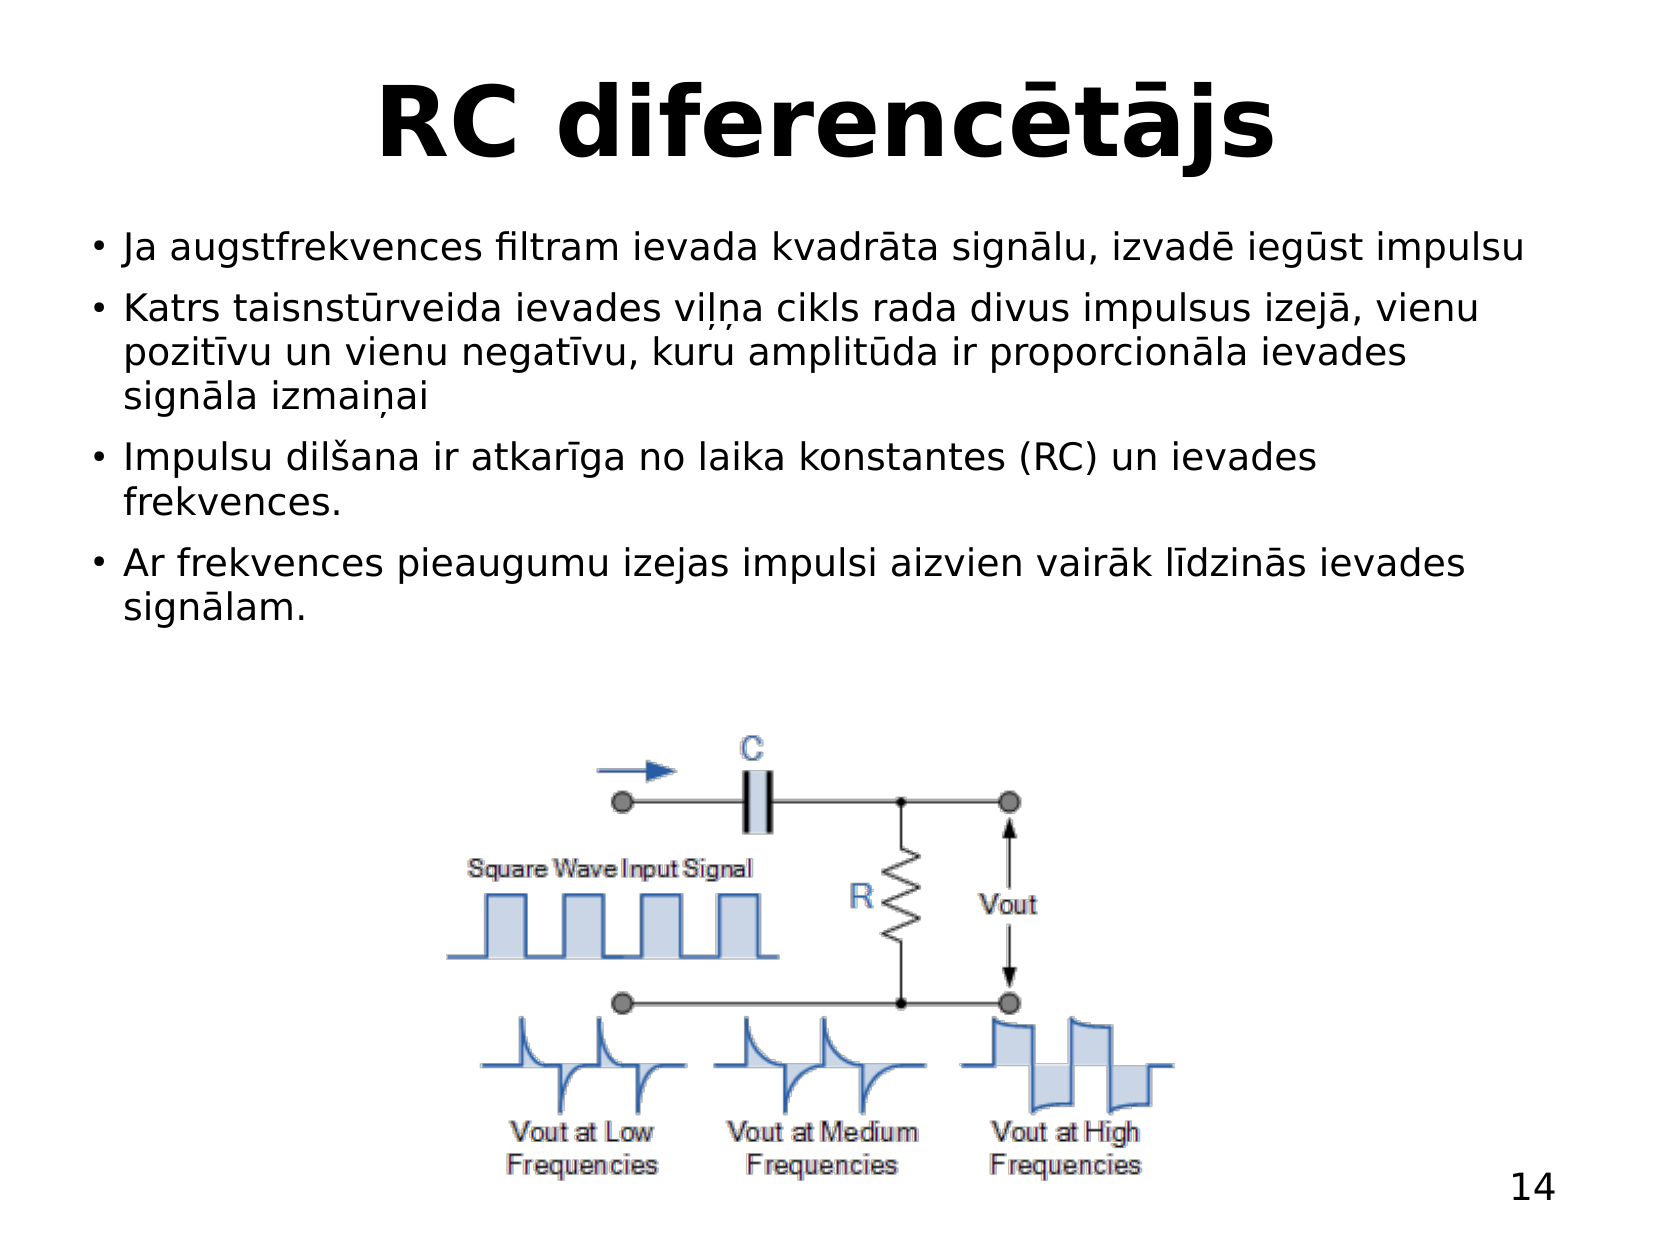

# RC diferencētājs
Ja augstfrekvences filtram ievada kvadrāta signālu, izvadē iegūst impulsu
Katrs taisnstūrveida ievades viļņa cikls rada divus impulsus izejā, vienu pozitīvu un vienu negatīvu, kuru amplitūda ir proporcionāla ievades signāla izmaiņai
Impulsu dilšana ir atkarīga no laika konstantes (RC) un ievades frekvences.
Ar frekvences pieaugumu izejas impulsi aizvien vairāk līdzinās ievades signālam.